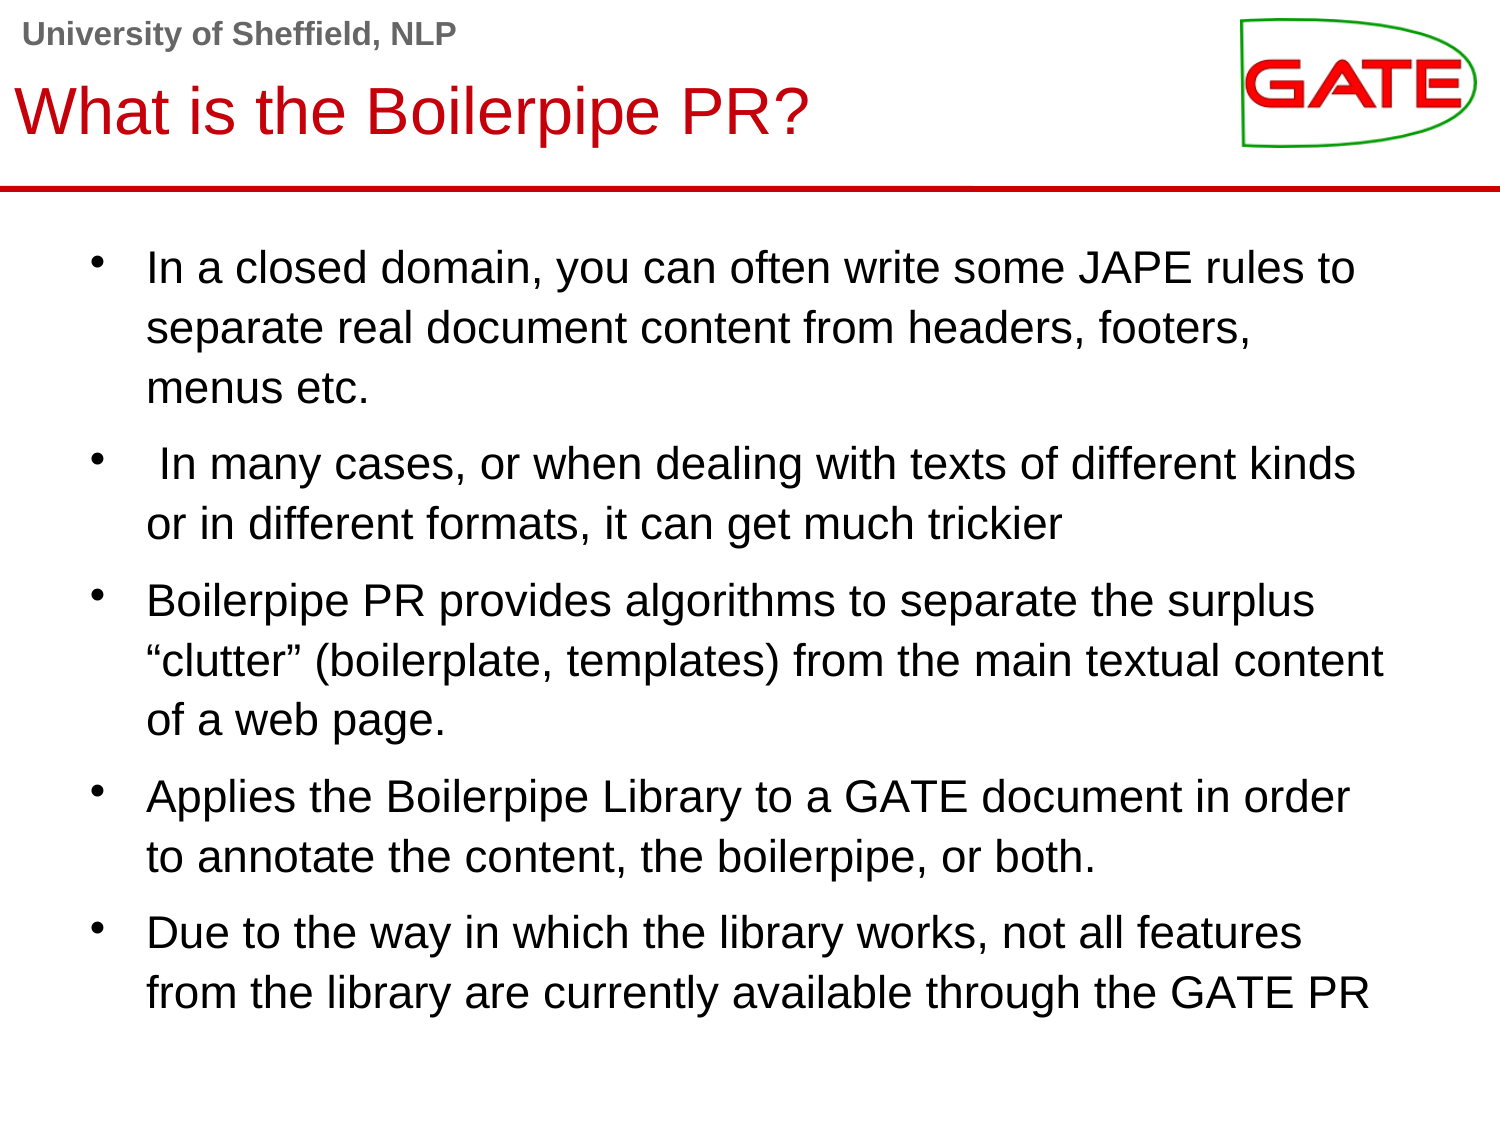

# What is the Boilerpipe PR?
In a closed domain, you can often write some JAPE rules to separate real document content from headers, footers, menus etc.
 In many cases, or when dealing with texts of different kinds or in different formats, it can get much trickier
Boilerpipe PR provides algorithms to separate the surplus “clutter” (boilerplate, templates) from the main textual content of a web page.
Applies the Boilerpipe Library to a GATE document in order to annotate the content, the boilerpipe, or both.
Due to the way in which the library works, not all features from the library are currently available through the GATE PR